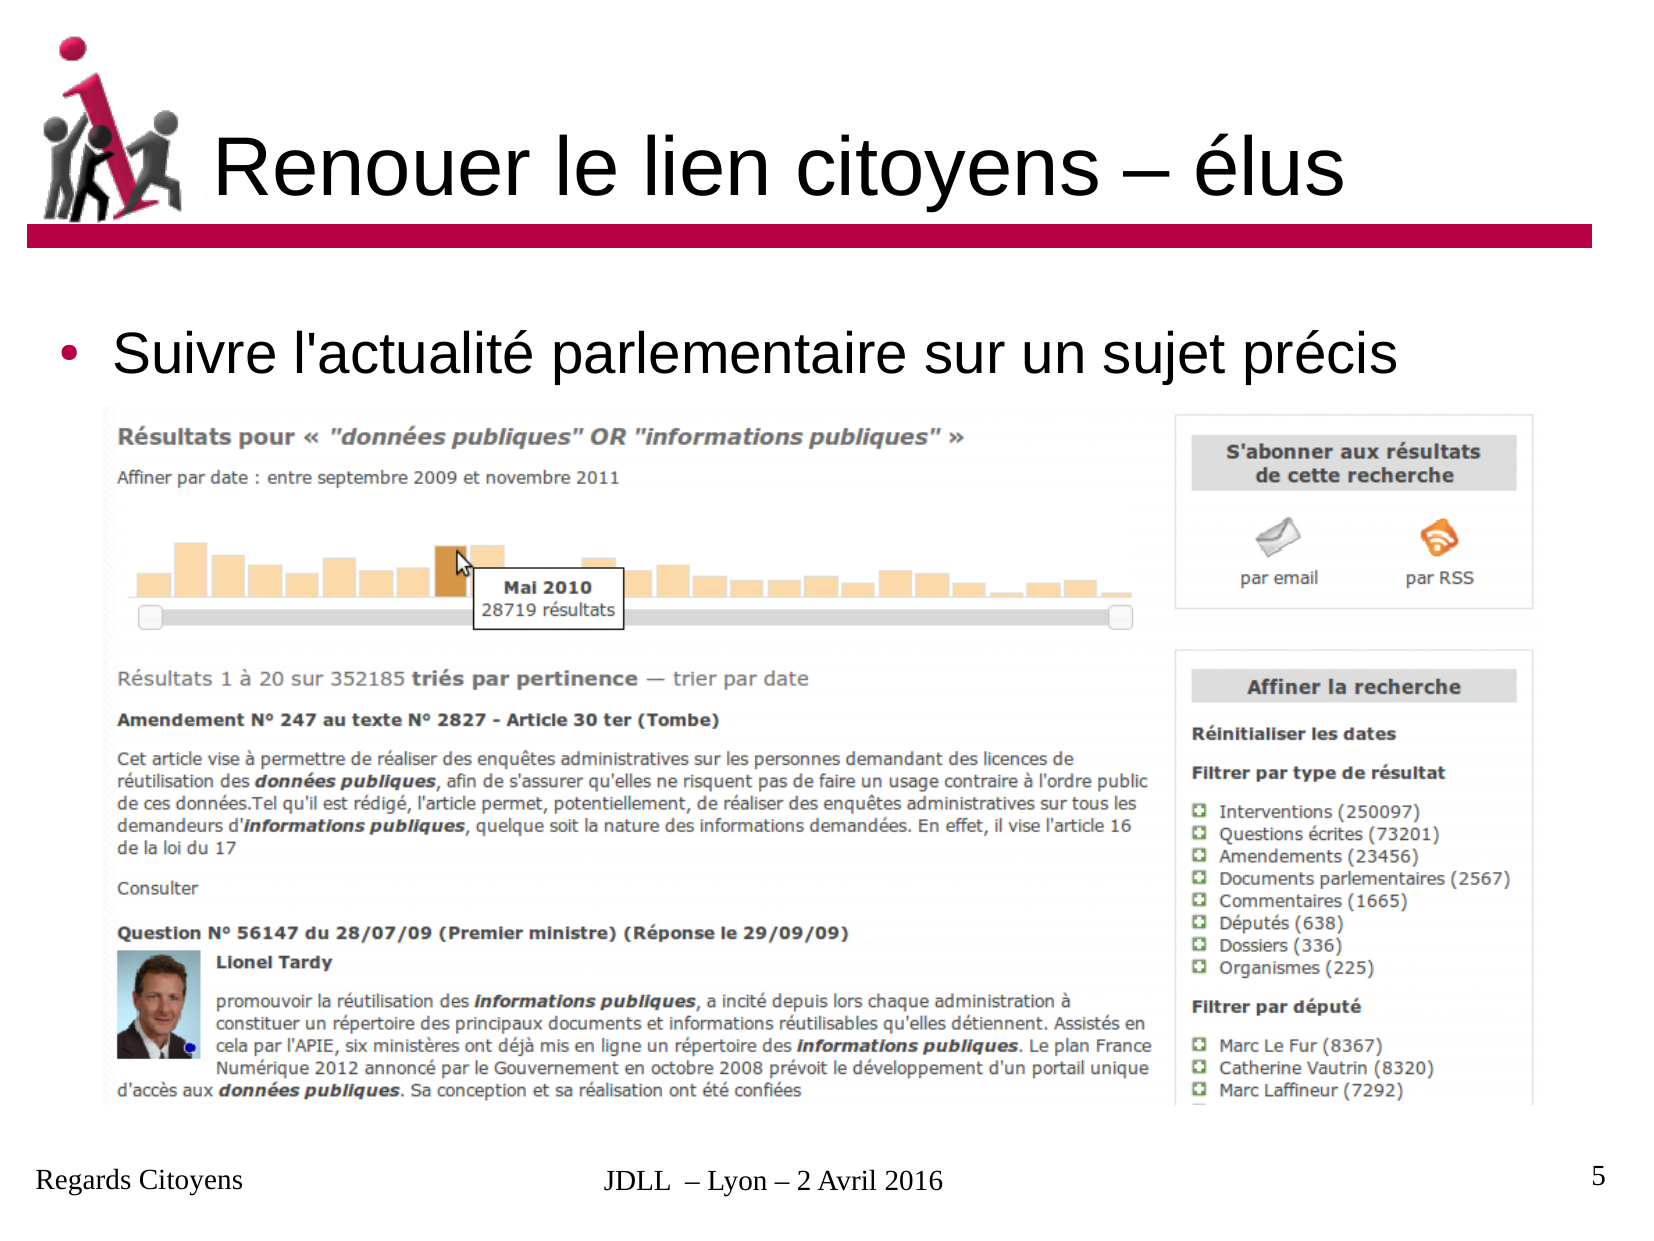

# Renouer le lien citoyens – élus
Suivre l'actualité parlementaire sur un sujet précis
5